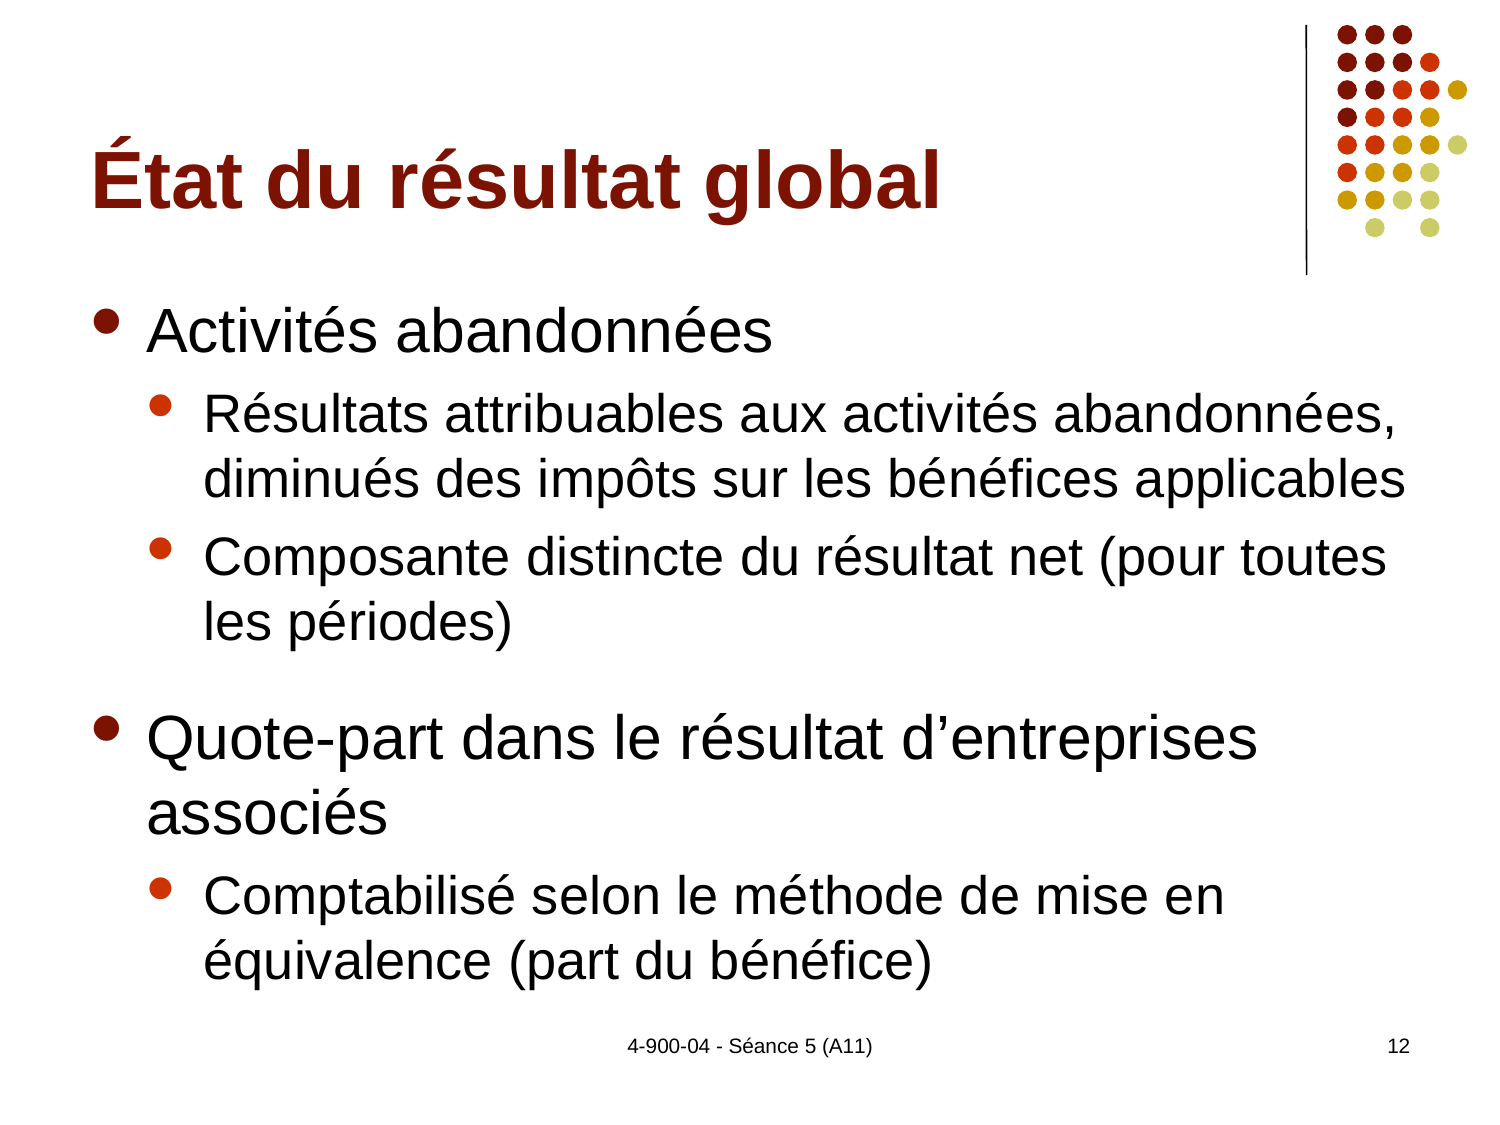

État du résultat global
Activités abandonnées
Résultats attribuables aux activités abandonnées, diminués des impôts sur les bénéfices applicables
Composante distincte du résultat net (pour toutes les périodes)
Quote-part dans le résultat d’entreprises associés
Comptabilisé selon le méthode de mise en équivalence (part du bénéfice)
4-900-04 - Séance 5 (A11)